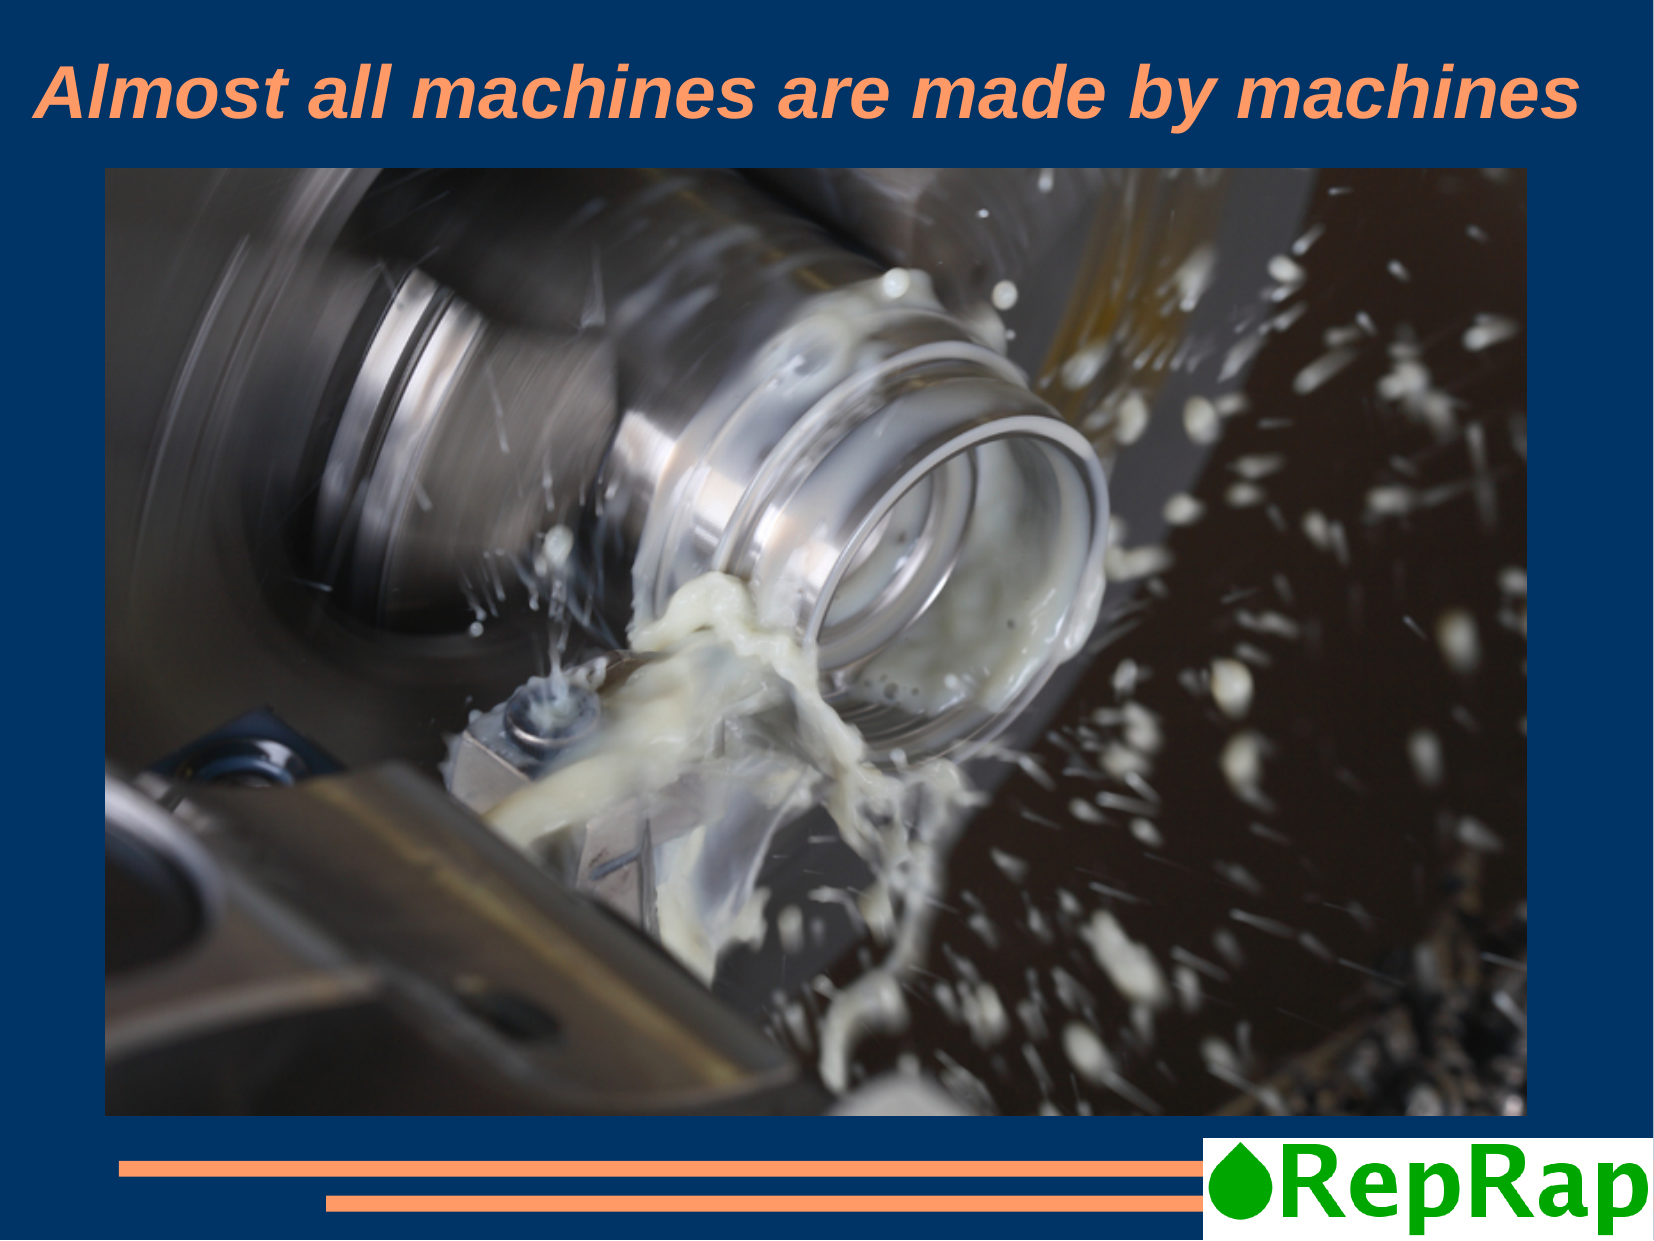

# Almost all machines are made by machines